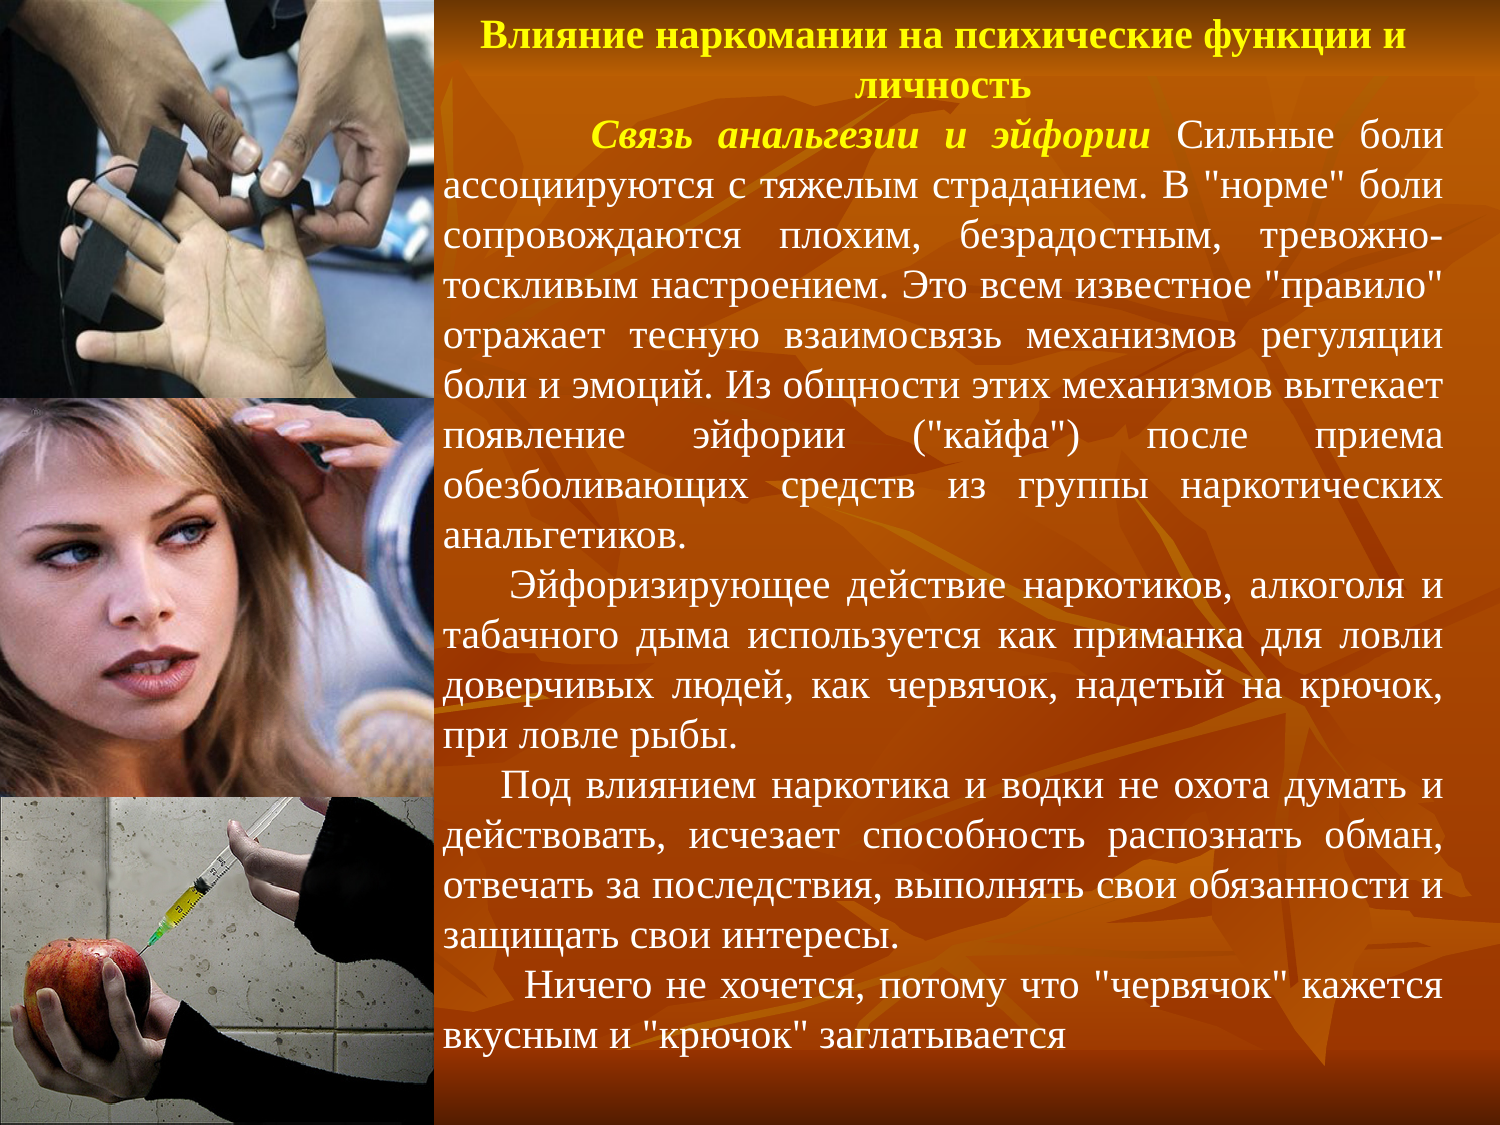

Влияние наркомании на психические функции и личность
 Связь анальгезии и эйфории Сильные боли ассоциируются с тяжелым страданием. В "норме" боли сопровождаются плохим, безрадостным, тревожно-тоскливым настроением. Это всем известное "правило" отражает тесную взаимосвязь механизмов регуляции боли и эмоций. Из общности этих механизмов вытекает появление эйфории ("кайфа") после приема обезболивающих средств из группы наркотических анальгетиков.
 Эйфоризирующее действие наркотиков, алкоголя и табачного дыма используется как приманка для ловли доверчивых людей, как червячок, надетый на крючок, при ловле рыбы.
 Под влиянием наркотика и водки не охота думать и действовать, исчезает способность распознать обман, отвечать за последствия, выполнять свои обязанности и защищать свои интересы.
 Ничего не хочется, потому что "червячок" кажется вкусным и "крючок" заглатывается